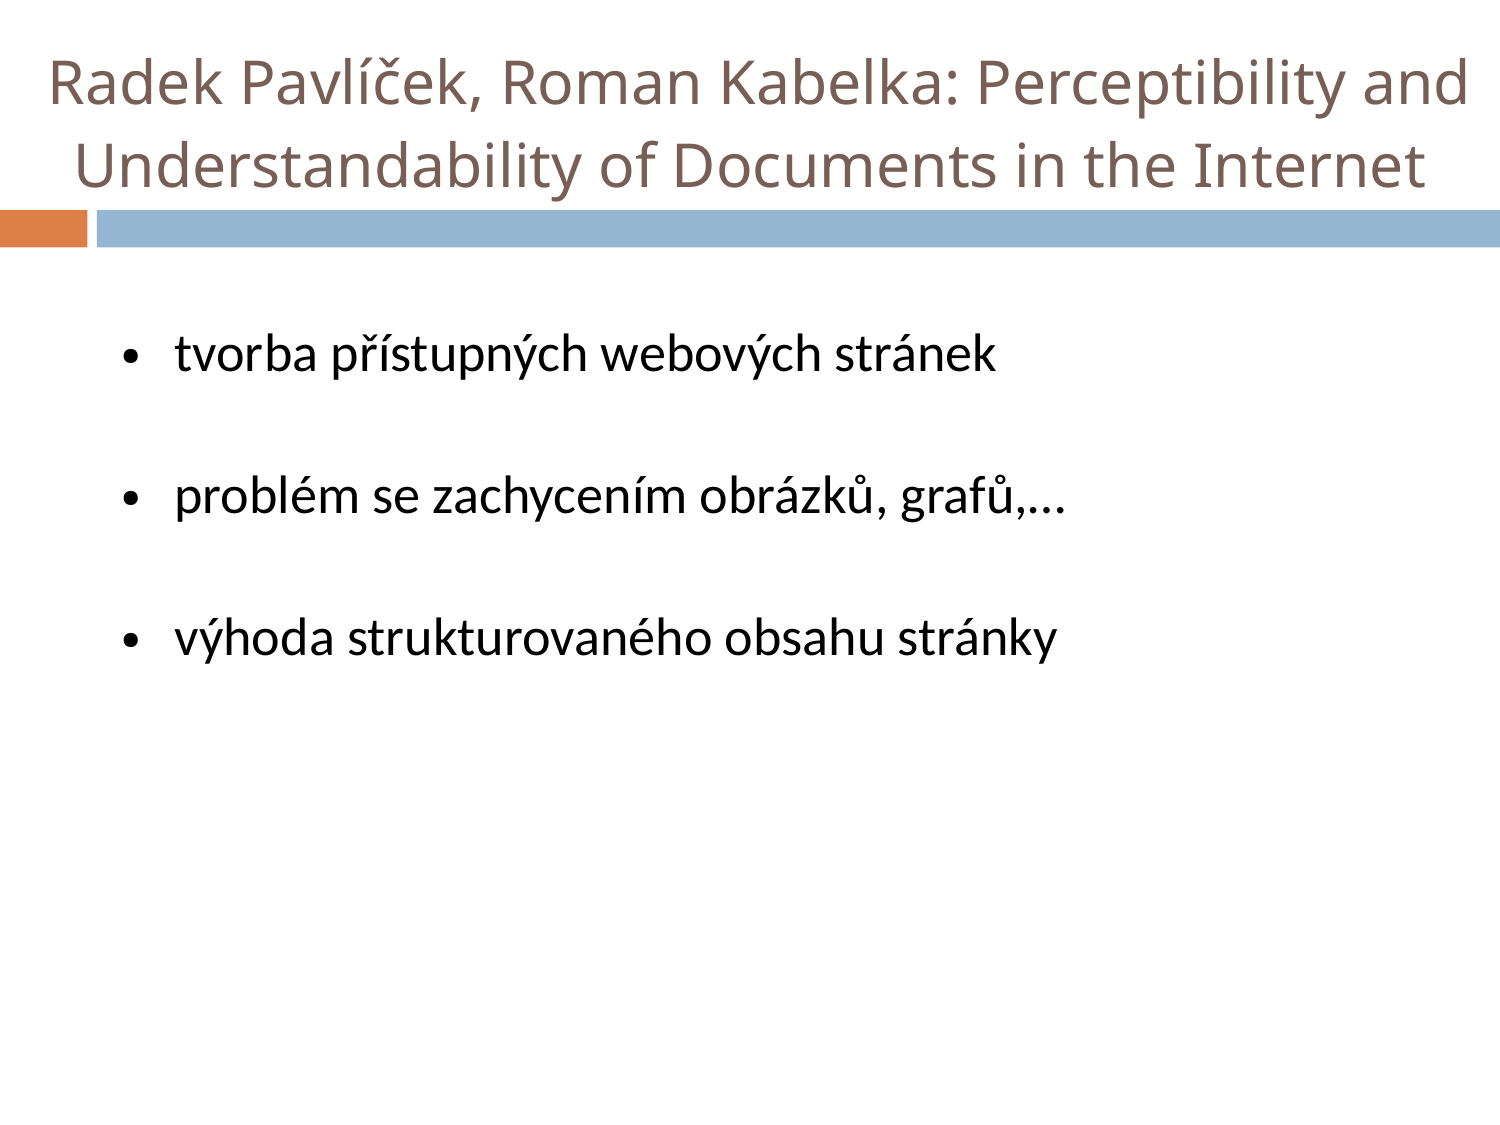

# Radek Pavlíček, Roman Kabelka: Perceptibility and Understandability of Documents in the Internet
tvorba přístupných webových stránek
problém se zachycením obrázků, grafů,…
výhoda strukturovaného obsahu stránky